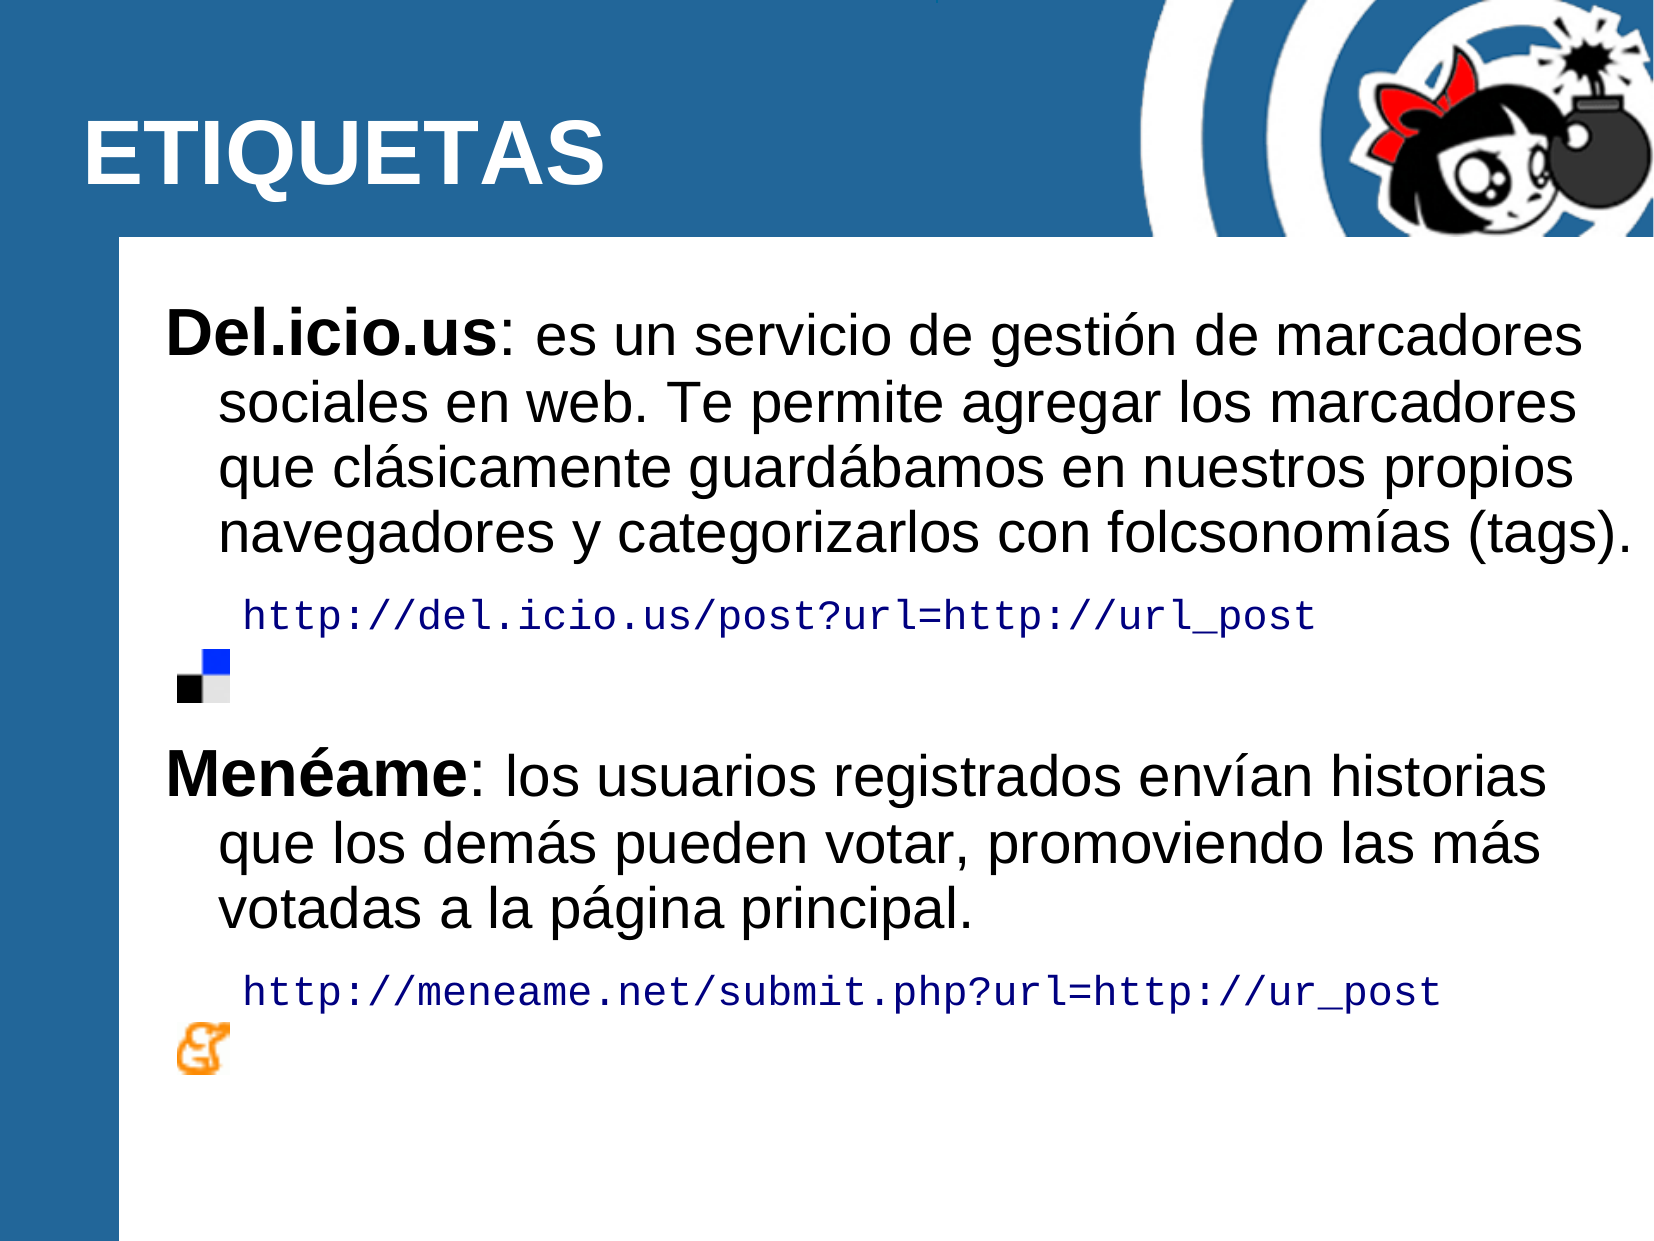

# ETIQUETAS
Del.icio.us: es un servicio de gestión de marcadores sociales en web. Te permite agregar los marcadores que clásicamente guardábamos en nuestros propios navegadores y categorizarlos con folcsonomías (tags).
http://del.icio.us/post?url=http://url_post
Menéame: los usuarios registrados envían historias que los demás pueden votar, promoviendo las más votadas a la página principal.
http://meneame.net/submit.php?url=http://ur_post